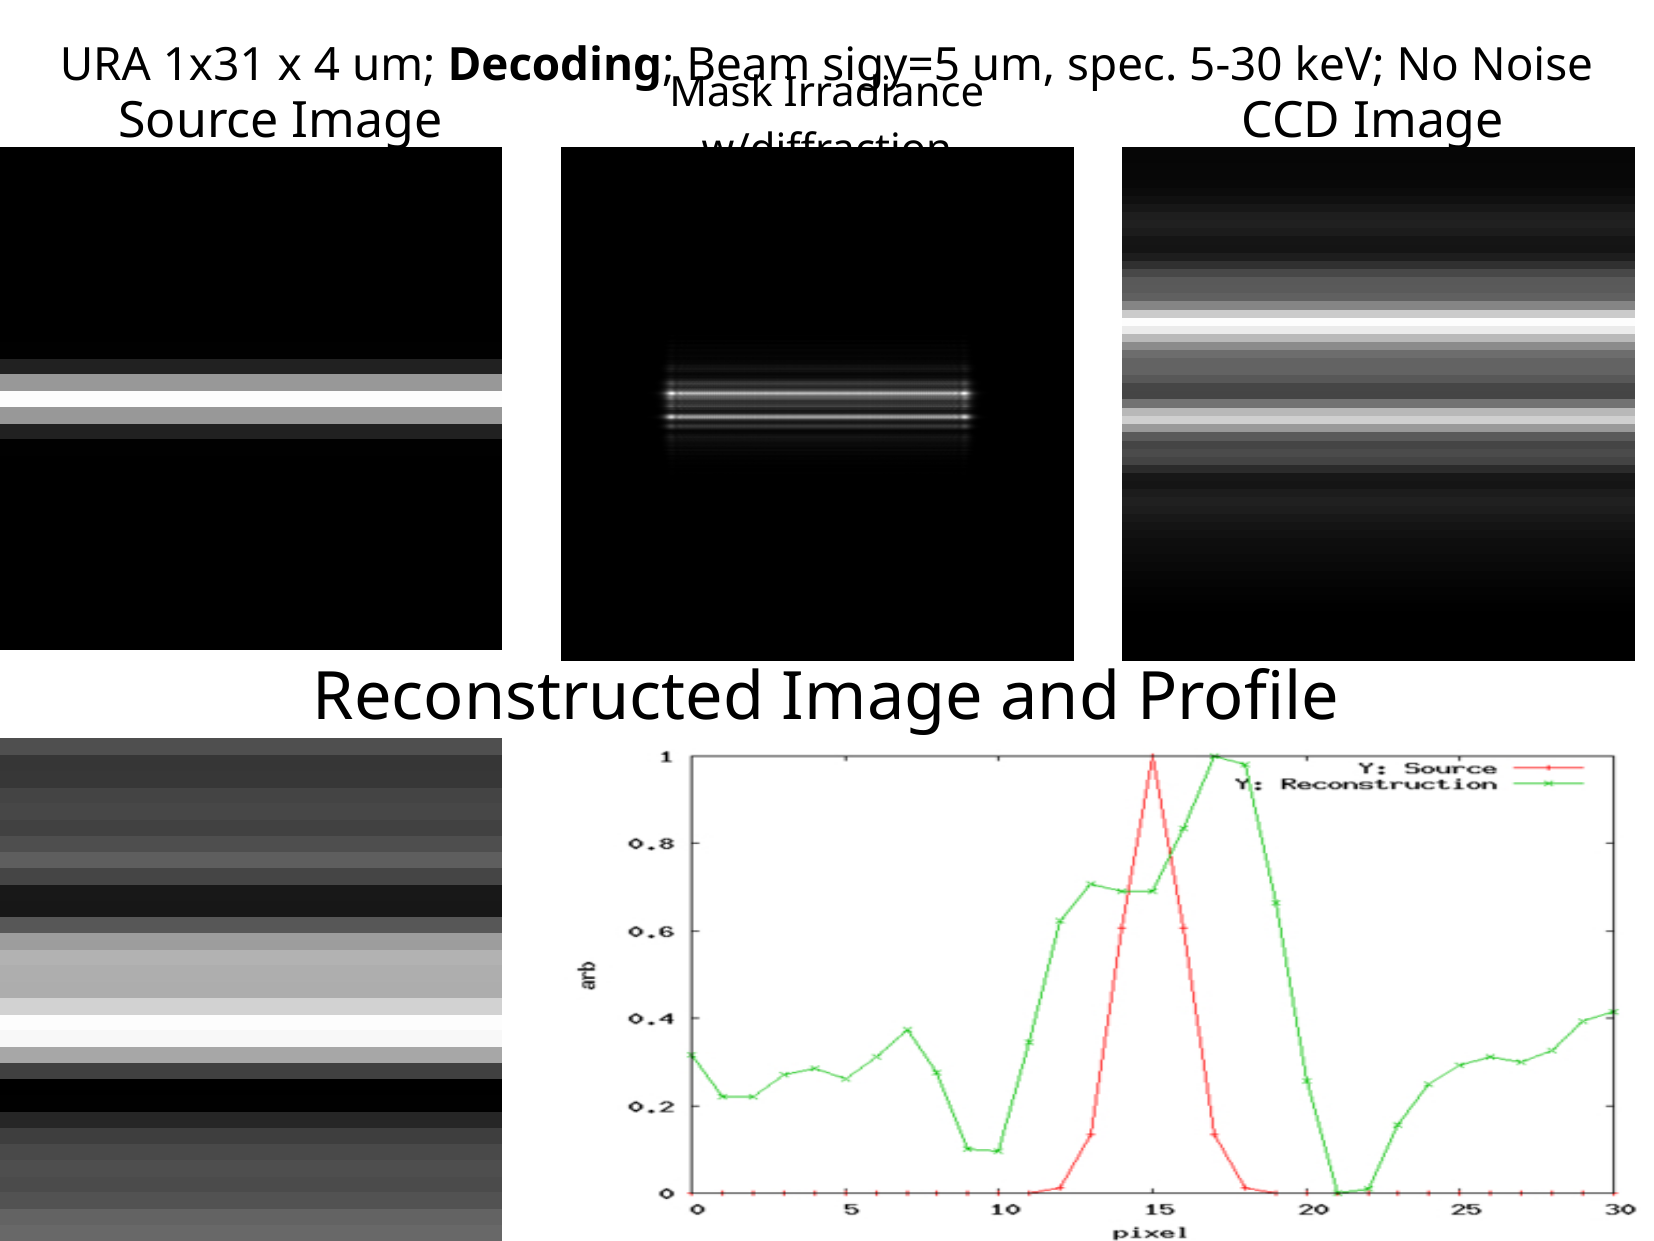

URA 1x31 x 4 um; Decoding; Beam sigy=5 um, spec. 5-30 keV; No Noise
Mask Irradiance w/diffraction
# Source Image
CCD Image
Reconstructed Image and Profile